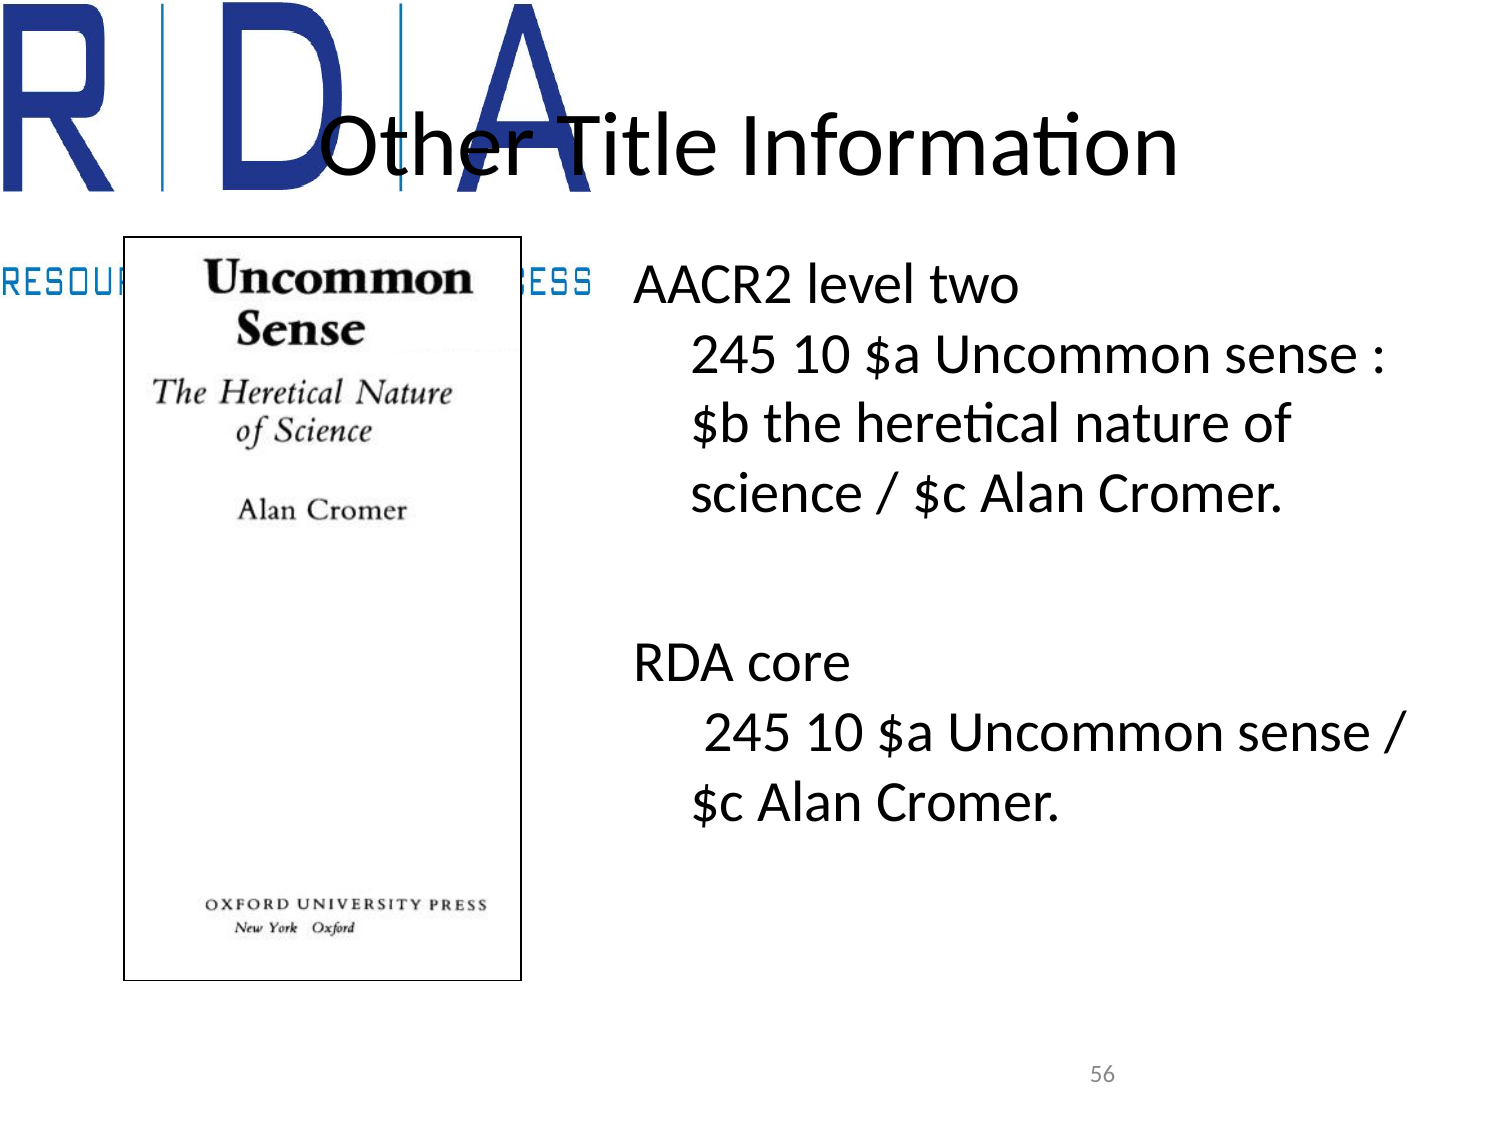

# Other Title Information
AACR2 level two
245 10 $a Uncommon sense : $b the heretical nature of science / $c Alan Cromer.
RDA core
 245 10 $a Uncommon sense / $c Alan Cromer.
56